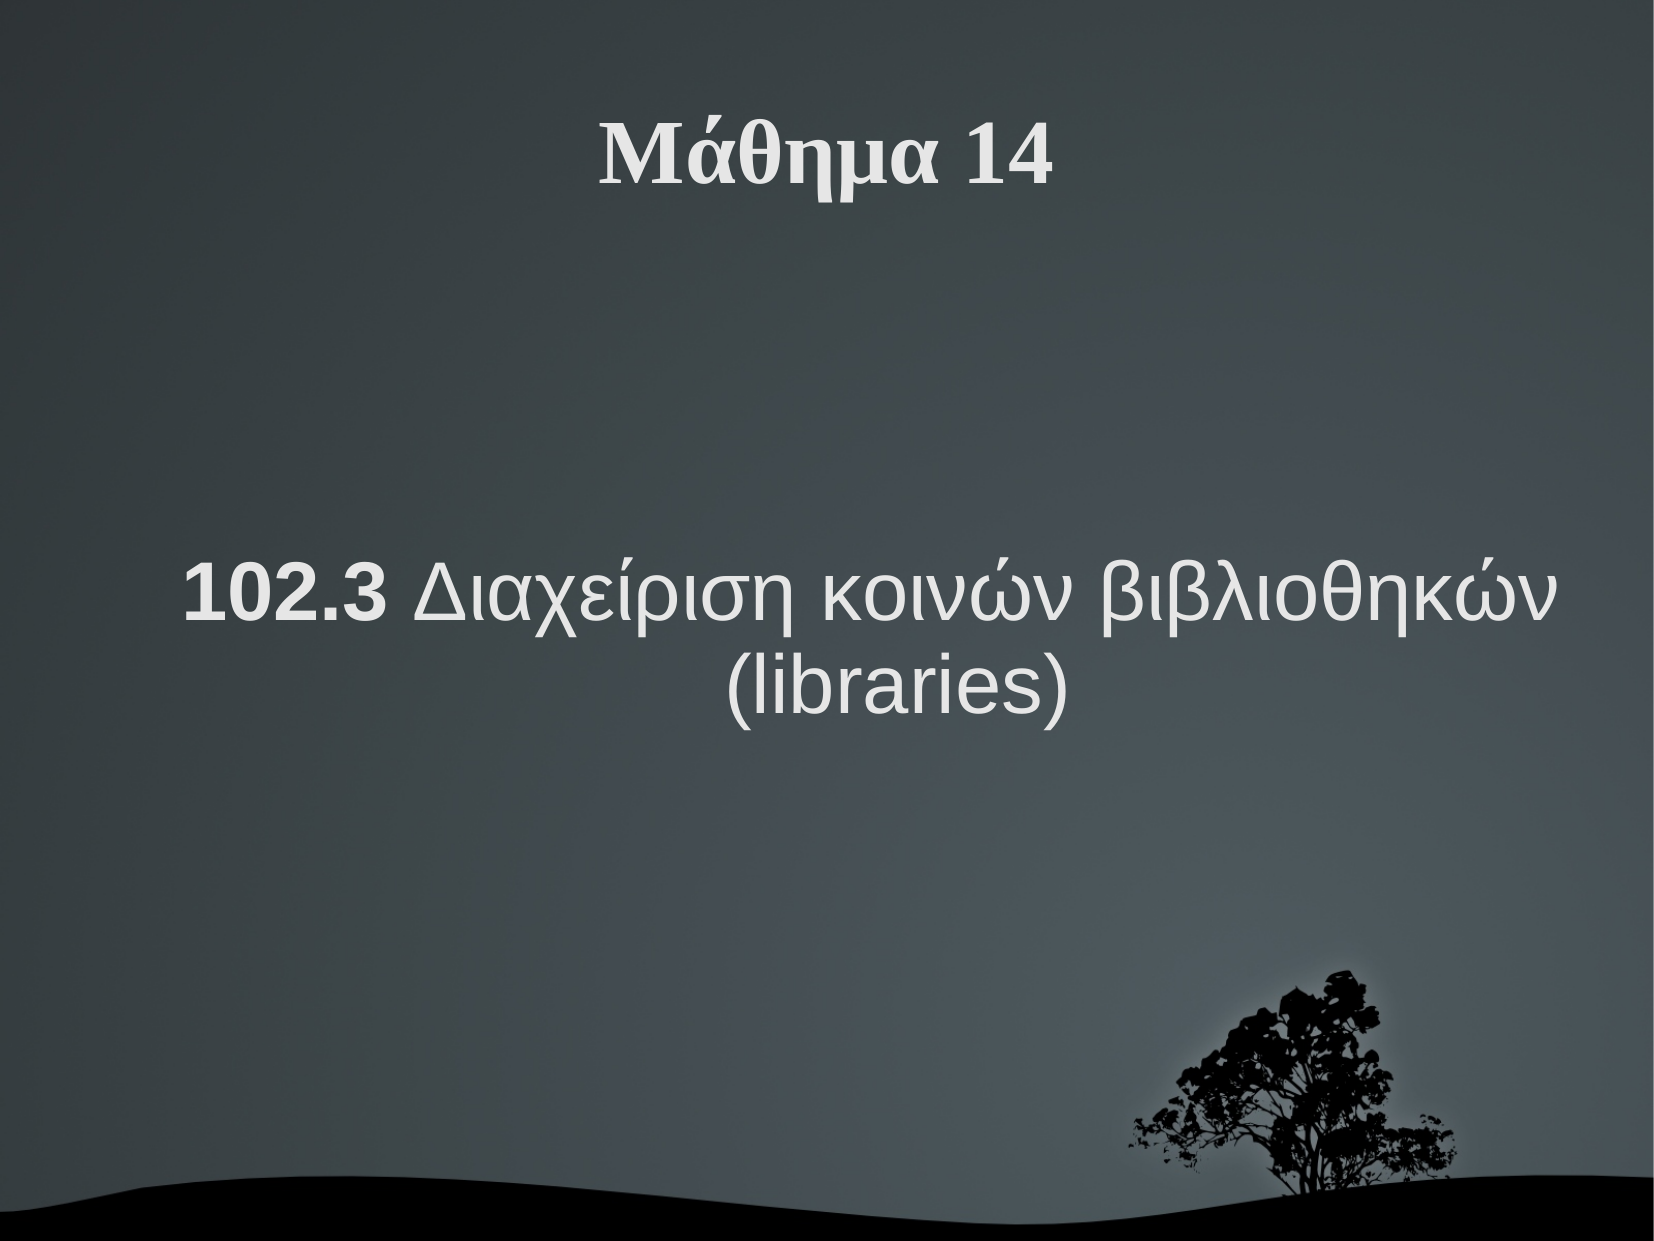

# Μάθημα 14
102.3 Διαχείριση κοινών βιβλιοθηκών (libraries)